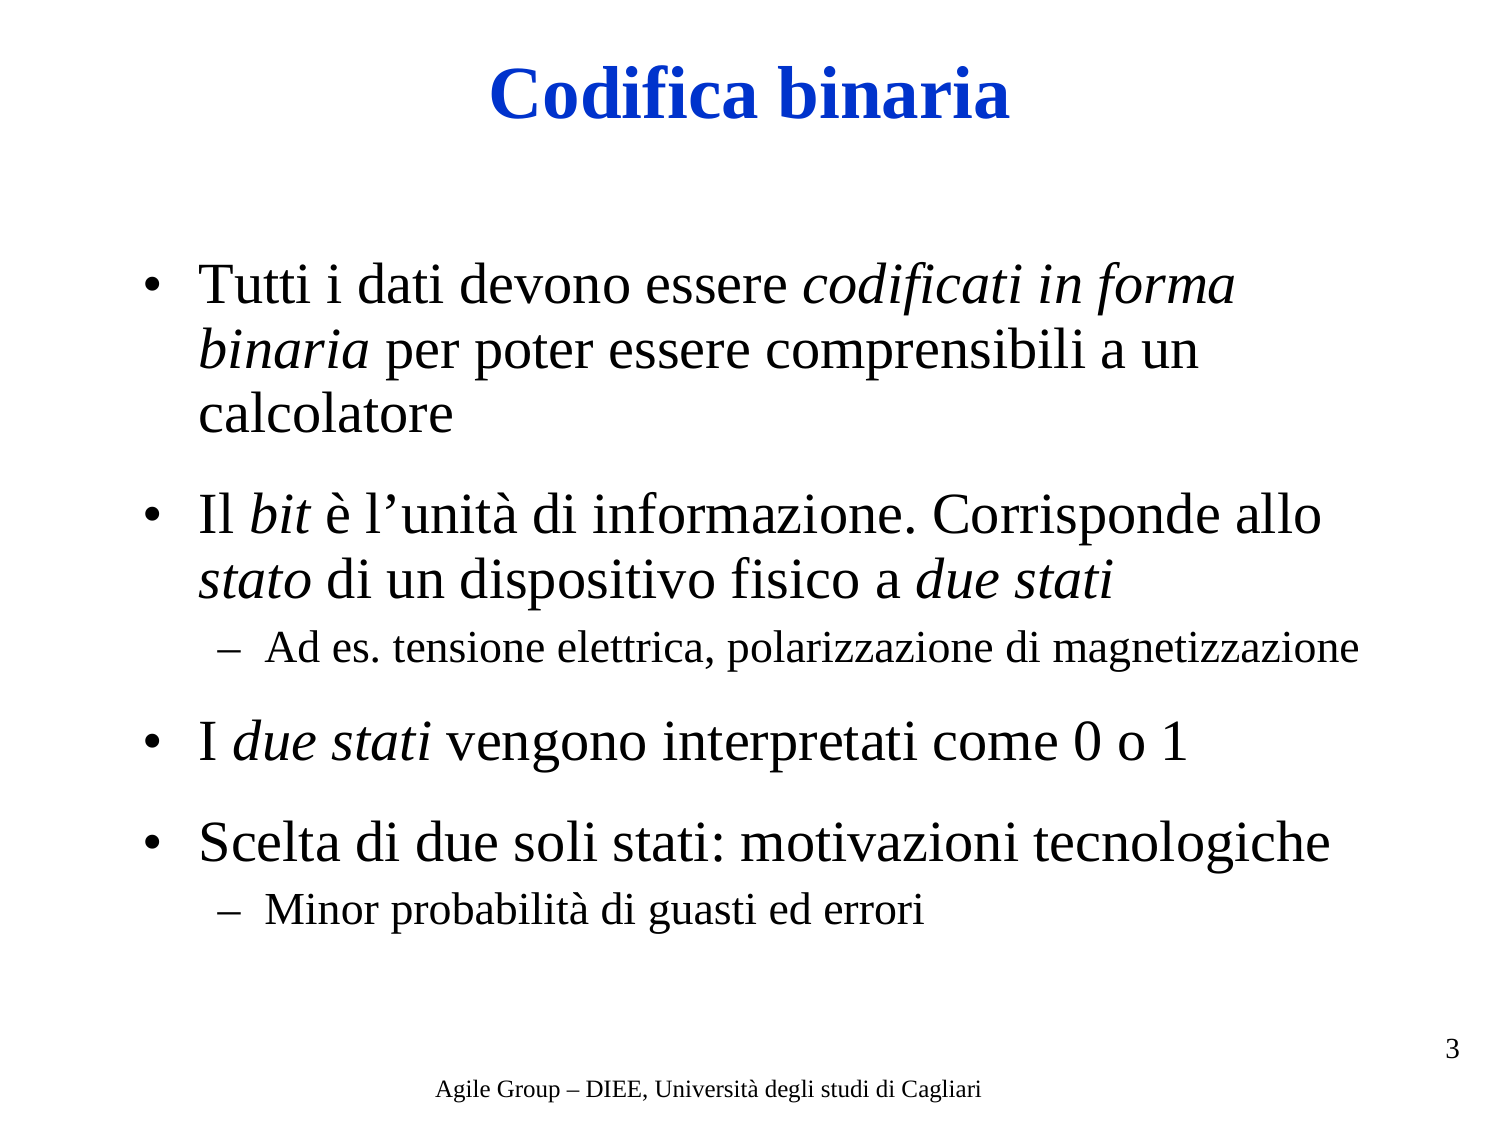

# Codifica binaria
Tutti i dati devono essere codificati in forma binaria per poter essere comprensibili a un calcolatore
Il bit è l’unità di informazione. Corrisponde allo stato di un dispositivo fisico a due stati
Ad es. tensione elettrica, polarizzazione di magnetizzazione
I due stati vengono interpretati come 0 o 1
Scelta di due soli stati: motivazioni tecnologiche
Minor probabilità di guasti ed errori
3